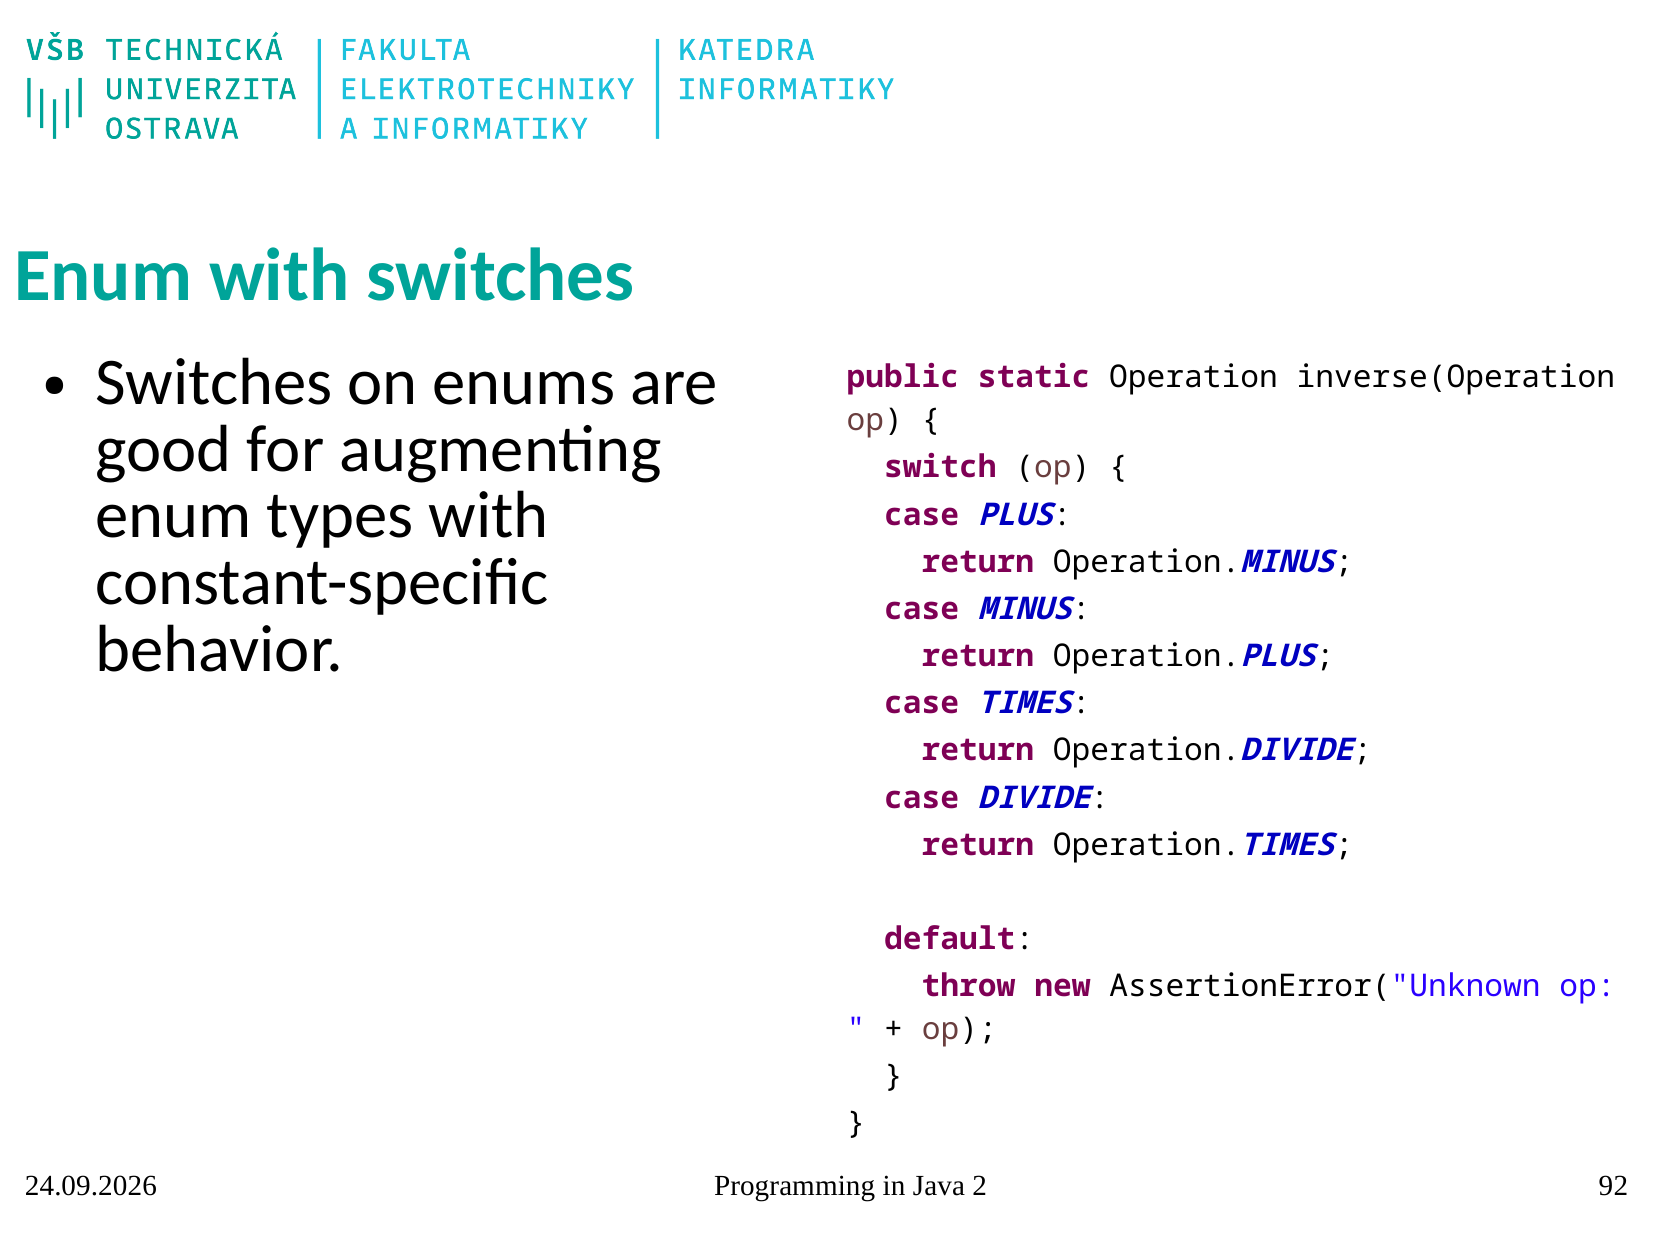

# Enum with switches
Switches on enums are good for augmenting enum types with constant-specific behavior.
public static Operation inverse(Operation op) {
 switch (op) {
 case PLUS:
 return Operation.MINUS;
 case MINUS:
 return Operation.PLUS;
 case TIMES:
 return Operation.DIVIDE;
 case DIVIDE:
 return Operation.TIMES;
 default:
 throw new AssertionError("Unknown op: " + op);
 }
}
Programming in Java 2
92